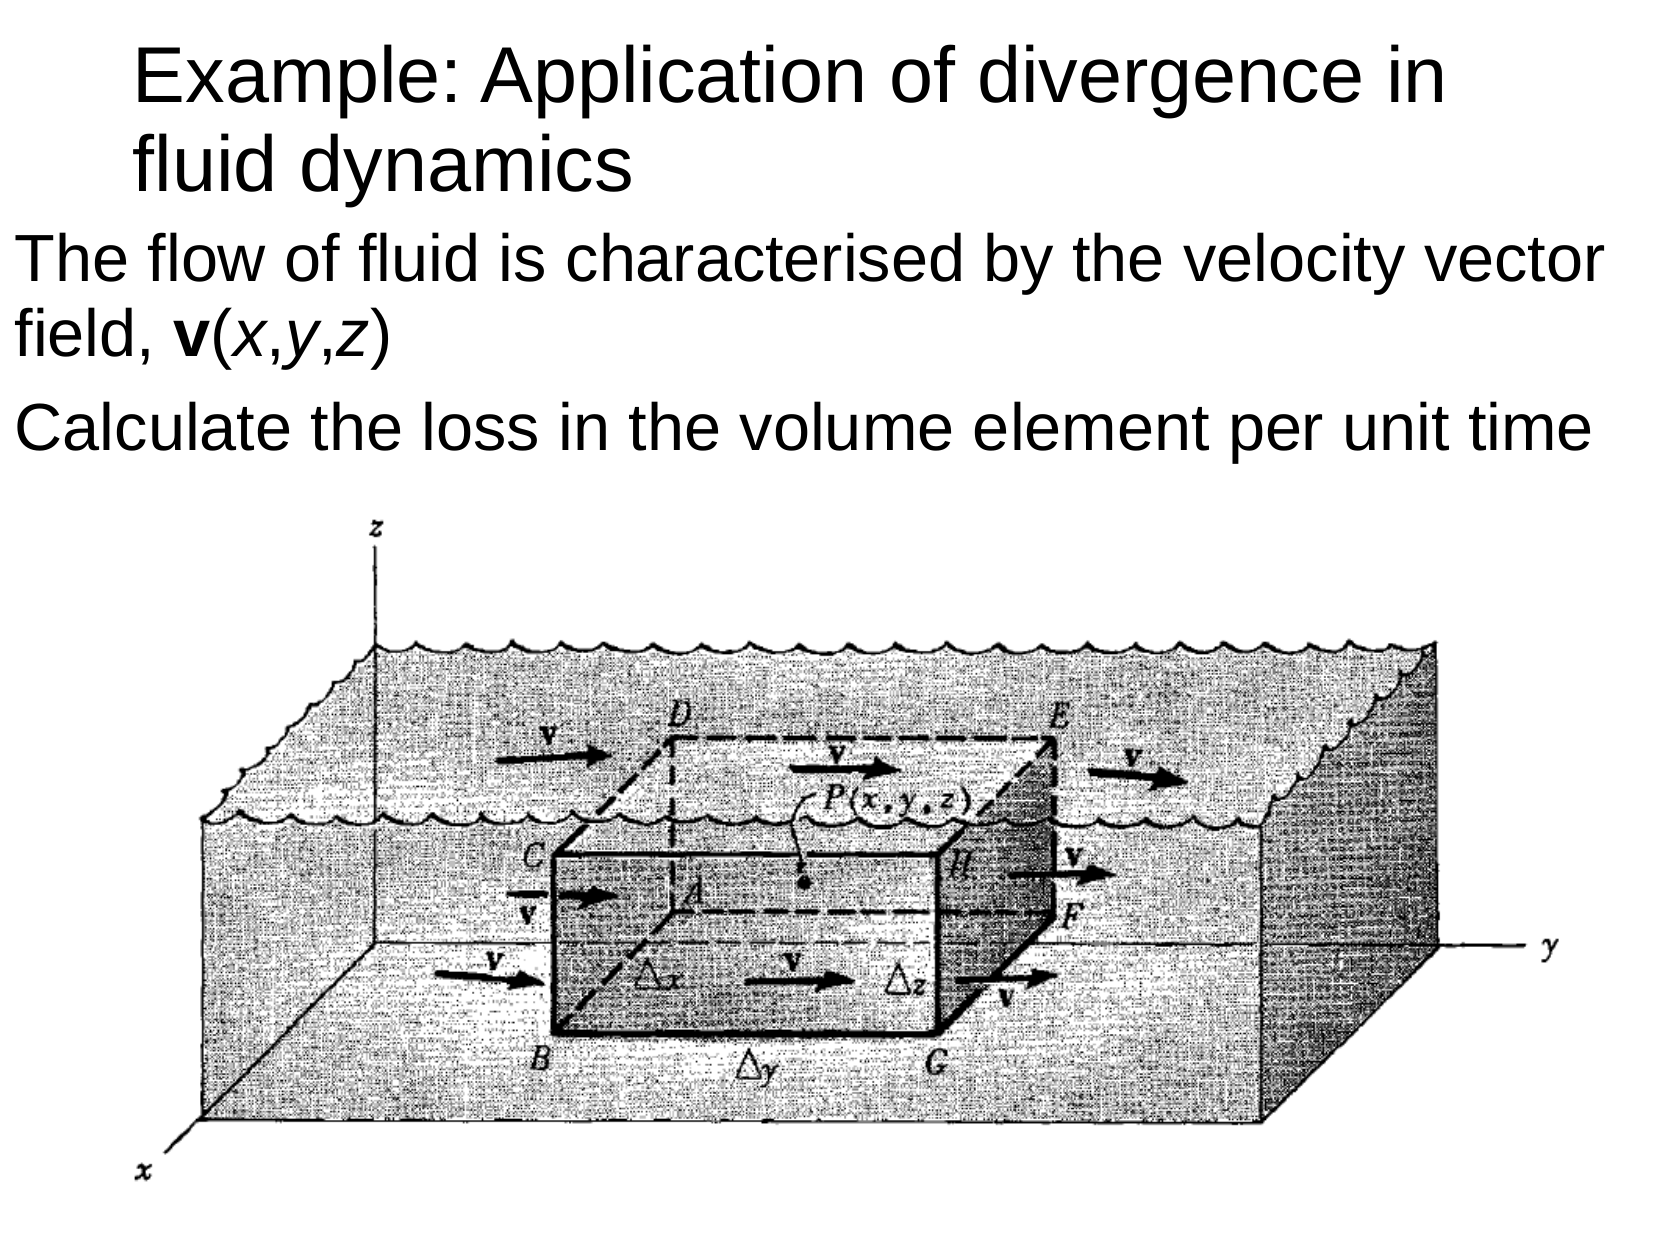

Example: Application of divergence in fluid dynamics
The flow of fluid is characterised by the velocity vector field, v(x,y,z)
Calculate the loss in the volume element per unit time